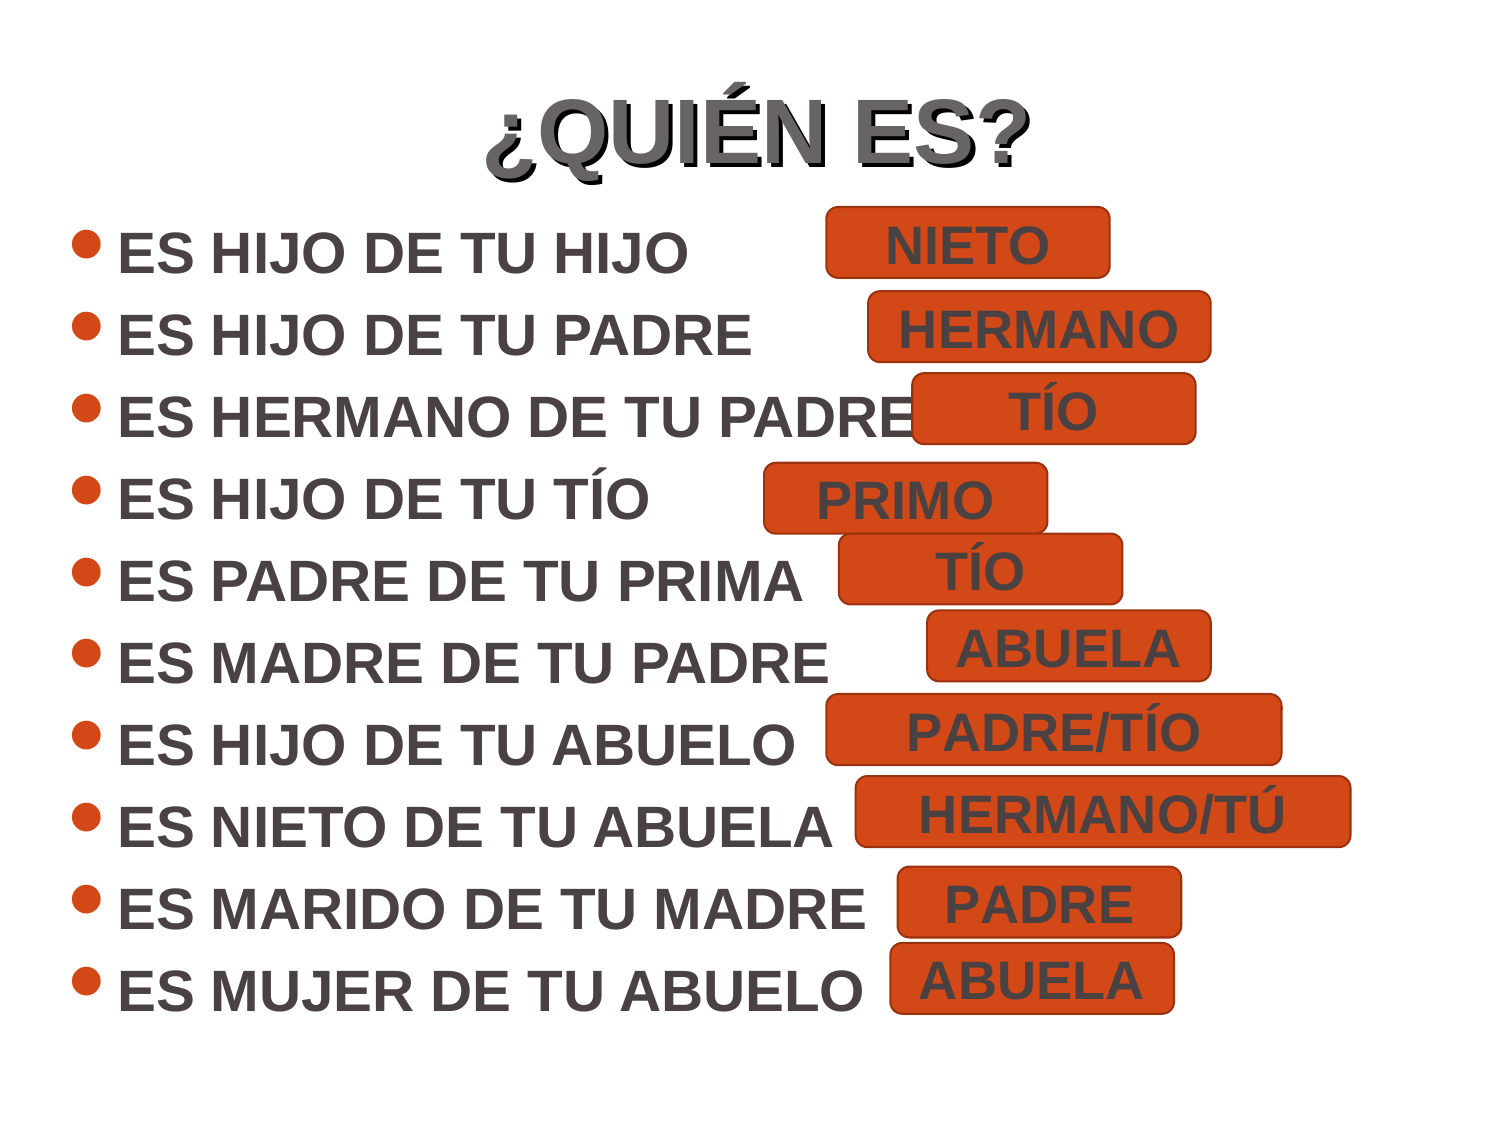

# ¿QUIÉN ES?
NIETO
ES HIJO DE TU HIJO
ES HIJO DE TU PADRE
ES HERMANO DE TU PADRE
ES HIJO DE TU TÍO
ES PADRE DE TU PRIMA
ES MADRE DE TU PADRE
ES HIJO DE TU ABUELO
ES NIETO DE TU ABUELA
ES MARIDO DE TU MADRE
ES MUJER DE TU ABUELO
HERMANO
TÍO
PRIMO
TÍO
ABUELA
PADRE/TÍO
HERMANO/TÚ
PADRE
ABUELA